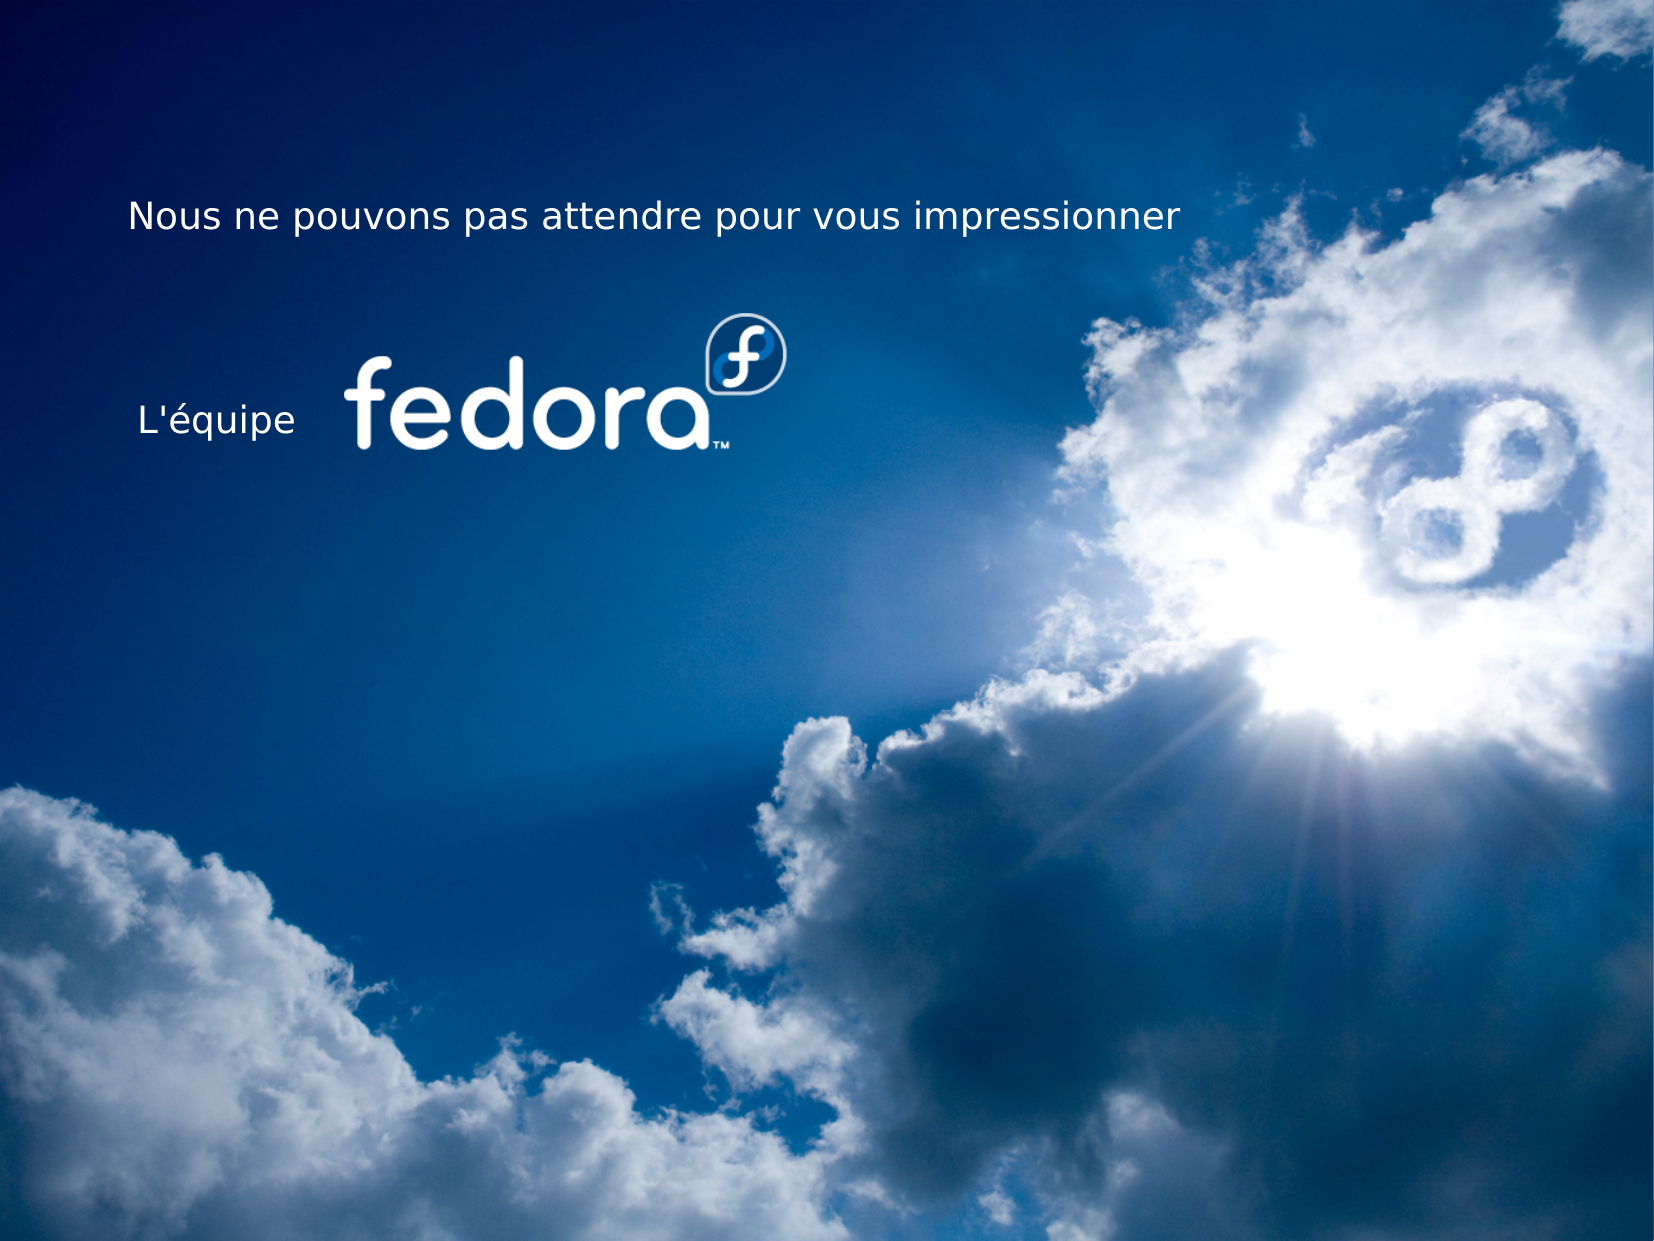

Nous ne pouvons pas attendre pour vous impressionner
L'équipe